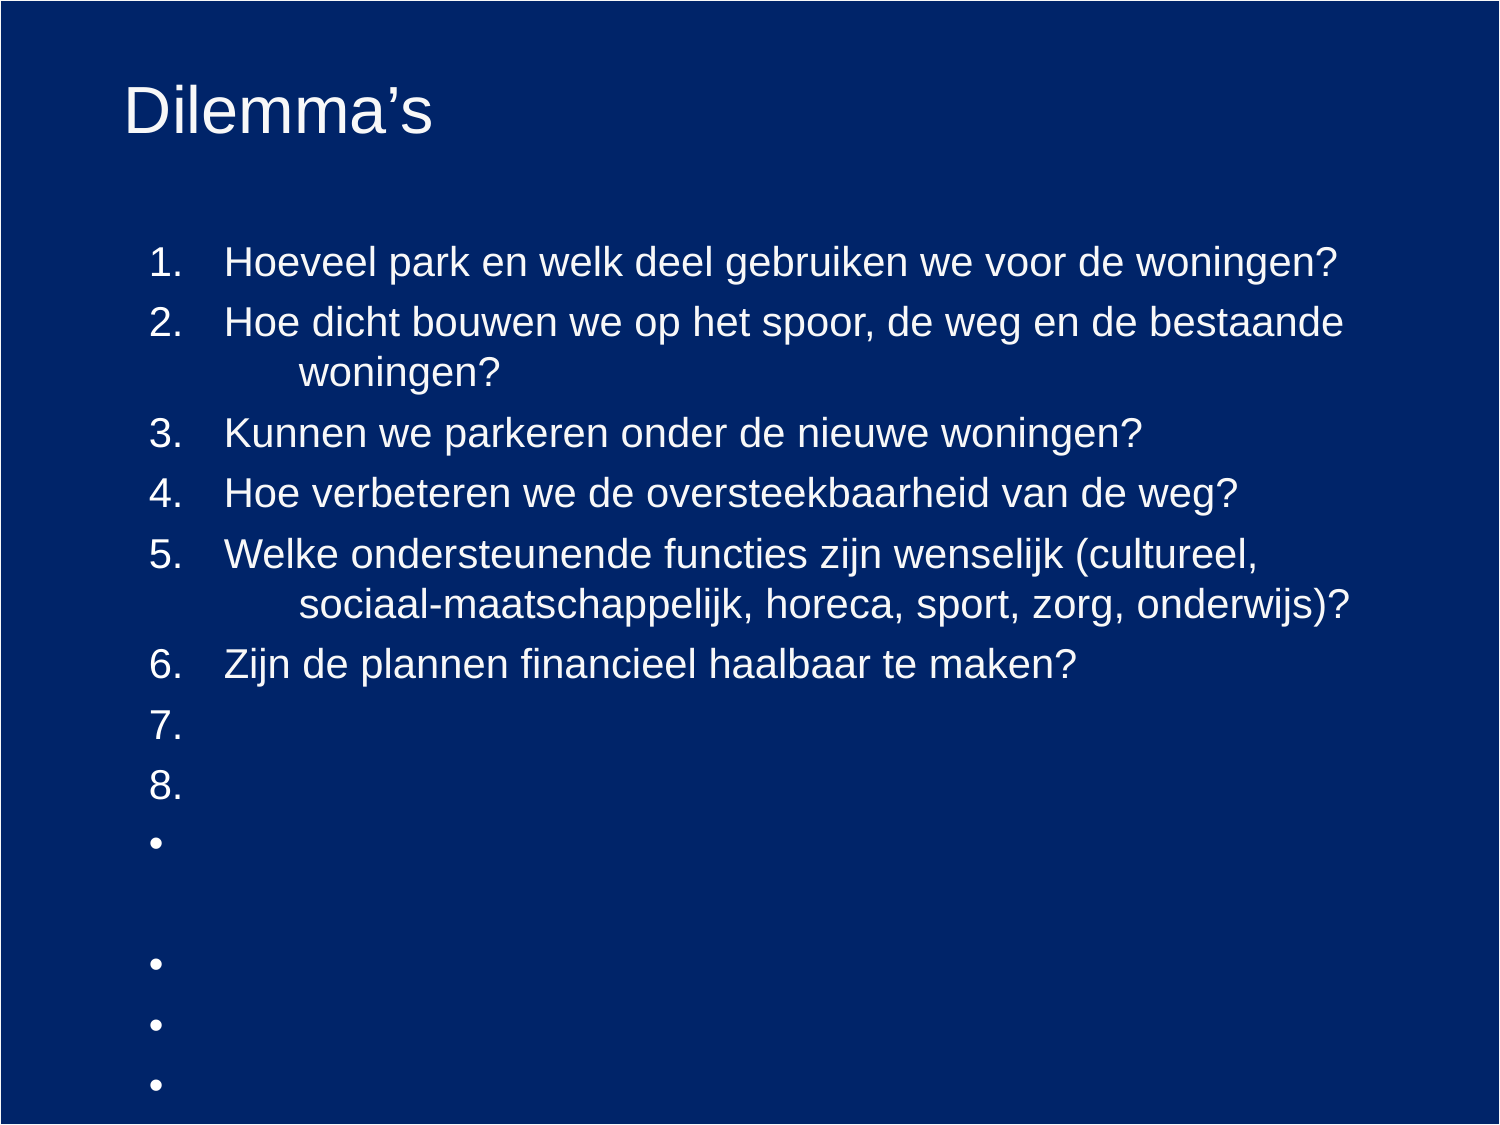

# Dilemma’s
Hoeveel park en welk deel gebruiken we voor de woningen?
Hoe dicht bouwen we op het spoor, de weg en de bestaande woningen?
Kunnen we parkeren onder de nieuwe woningen?
Hoe verbeteren we de oversteekbaarheid van de weg?
Welke ondersteunende functies zijn wenselijk (cultureel, sociaal-maatschappelijk, horeca, sport, zorg, onderwijs)?
Zijn de plannen financieel haalbaar te maken?